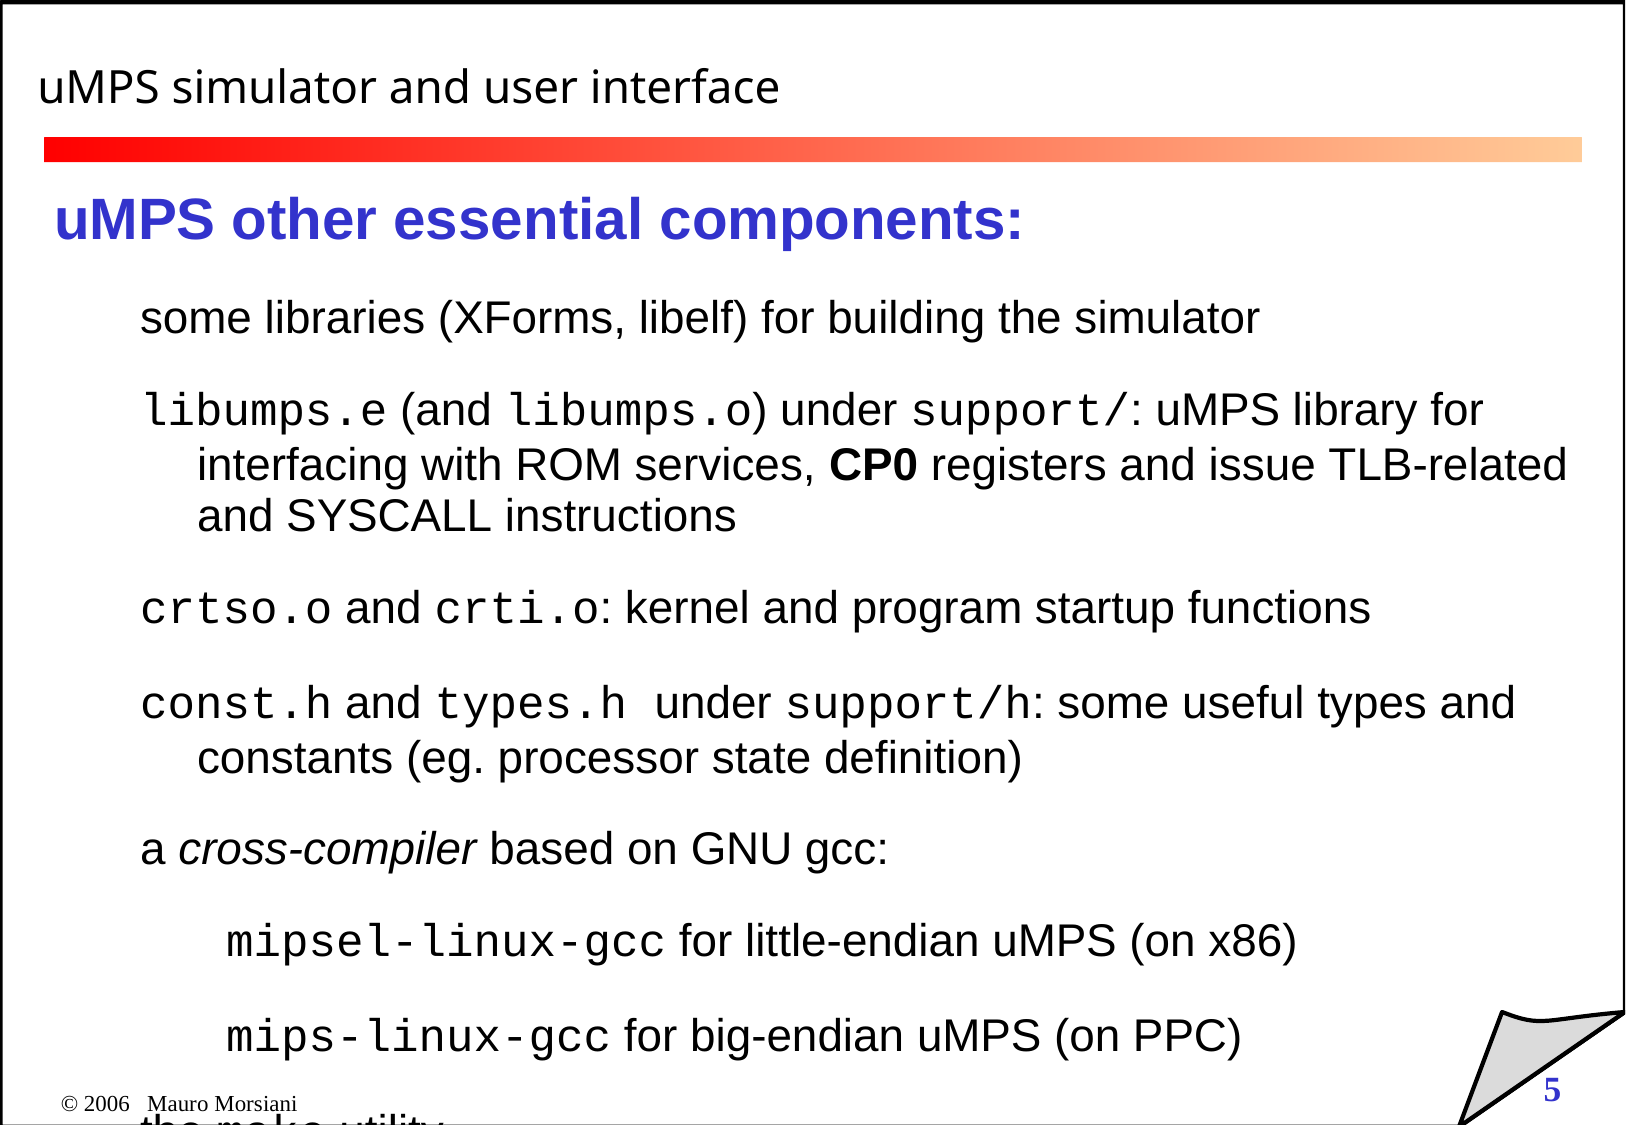

# uMPS simulator and user interface
uMPS other essential components:
some libraries (XForms, libelf) for building the simulator
libumps.e (and libumps.o) under support/: uMPS library for interfacing with ROM services, CP0 registers and issue TLB-related and SYSCALL instructions
crtso.o and crti.o: kernel and program startup functions
const.h and types.h under support/h: some useful types and constants (eg. processor state definition)
a cross-compiler based on GNU gcc:
mipsel-linux-gcc for little-endian uMPS (on x86)
mips-linux-gcc for big-endian uMPS (on PPC)
the make utility